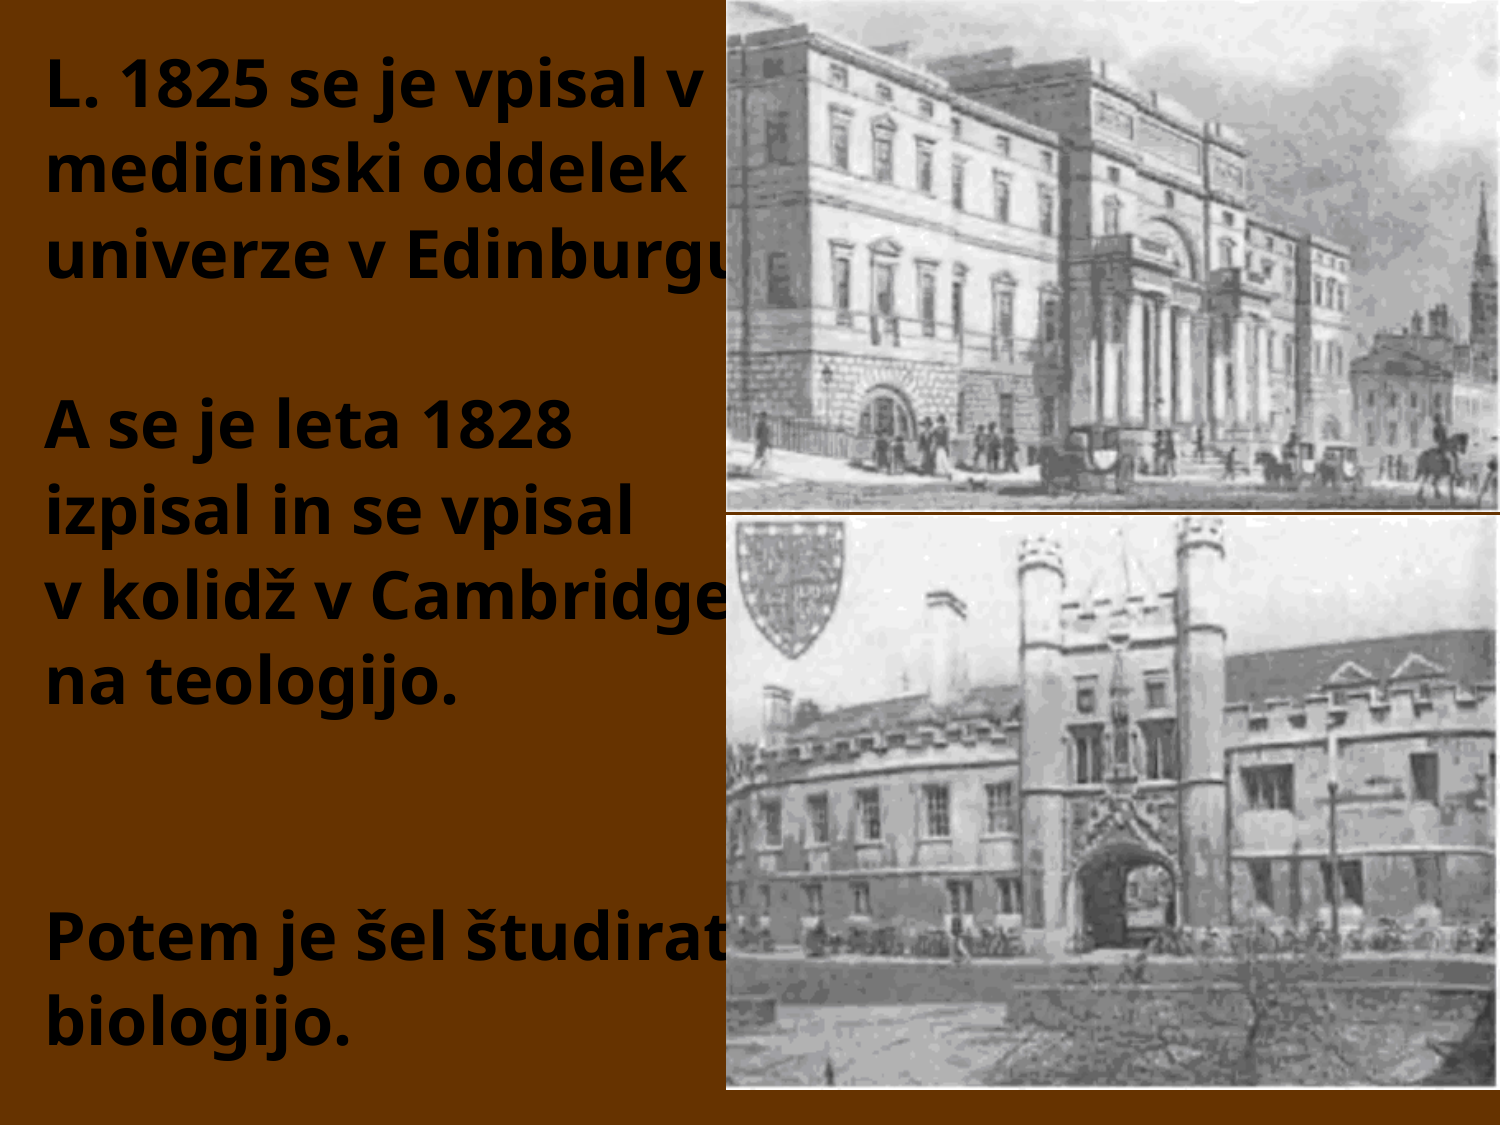

# L. 1825 se je vpisal v
medicinski oddelek
univerze v Edinburgu.
A se je leta 1828
izpisal in se vpisal
v kolidž v Cambridgeu
na teologijo.
Potem je šel študirat
biologijo.